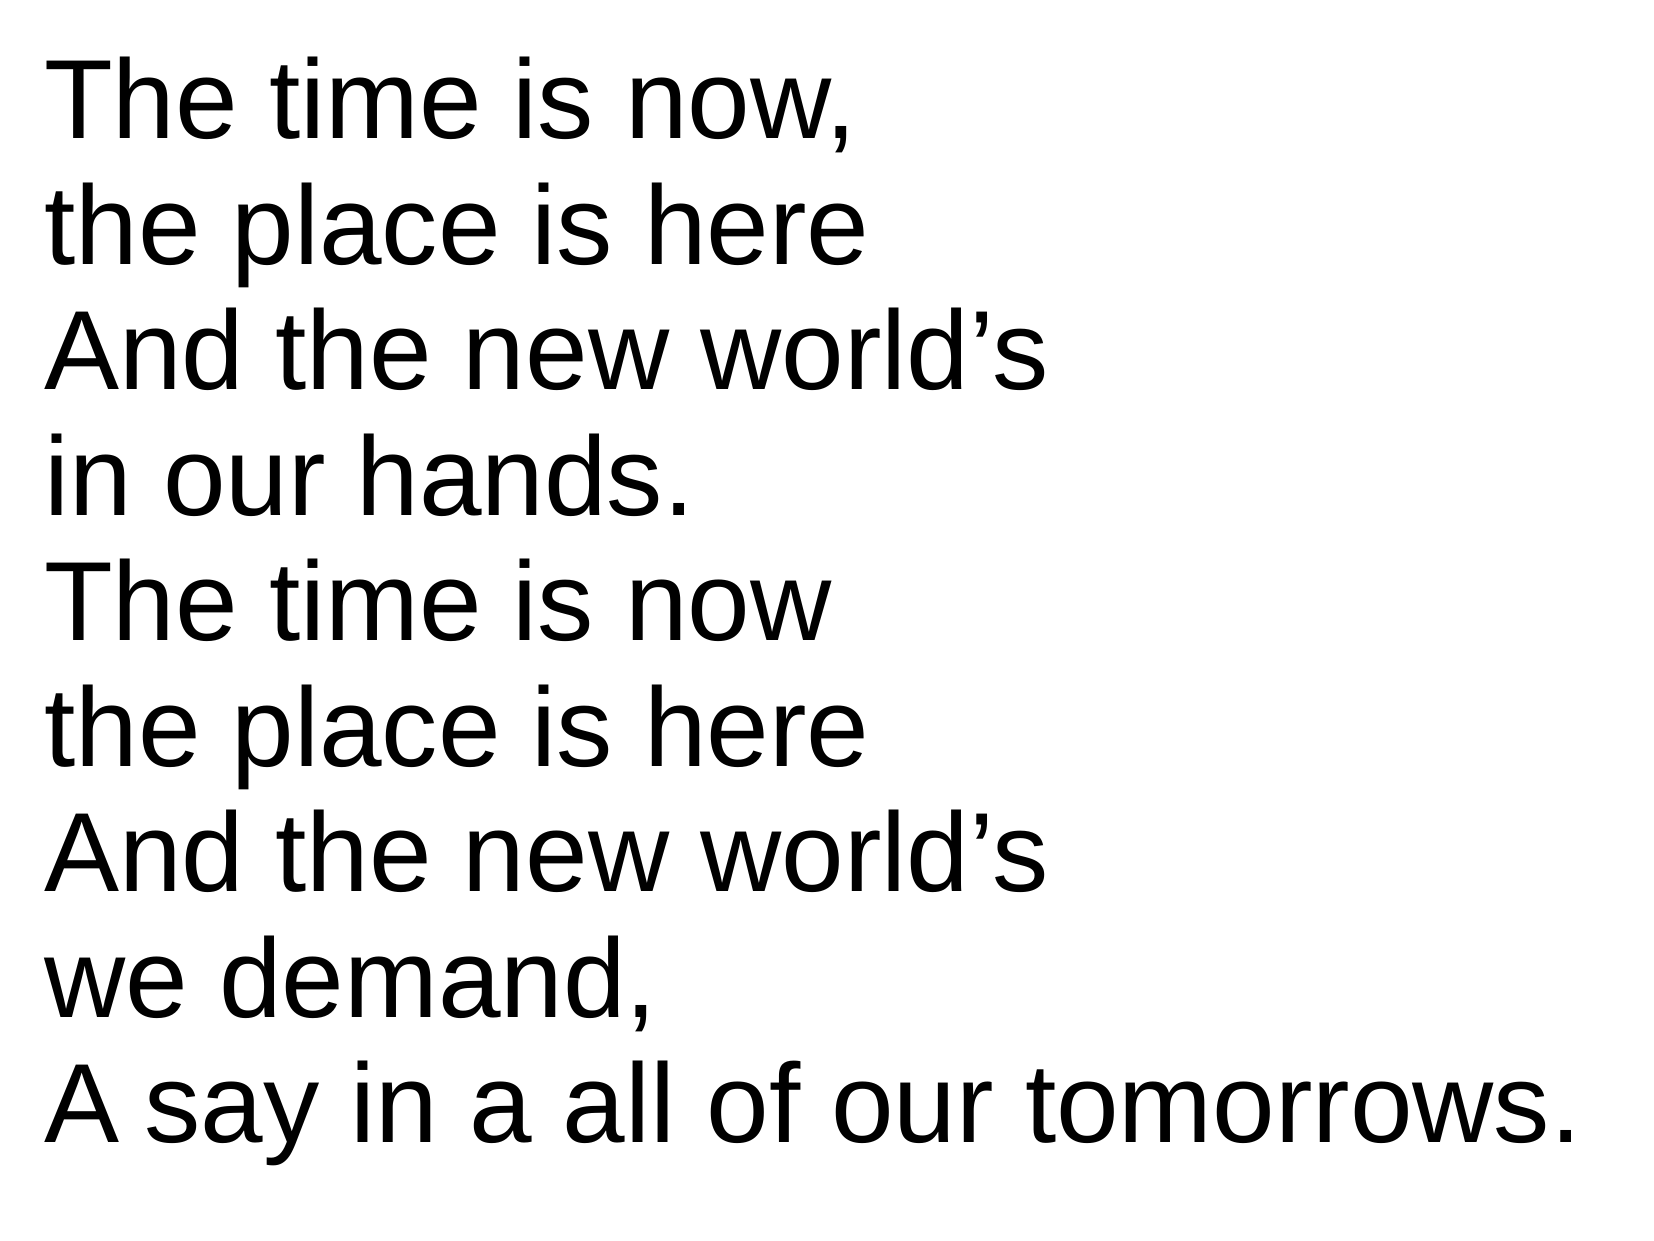

The time is now,
the place is here
And the new world’s
in our hands.
The time is now
the place is here
And the new world’s
we demand,
A say in a all of our tomorrows.